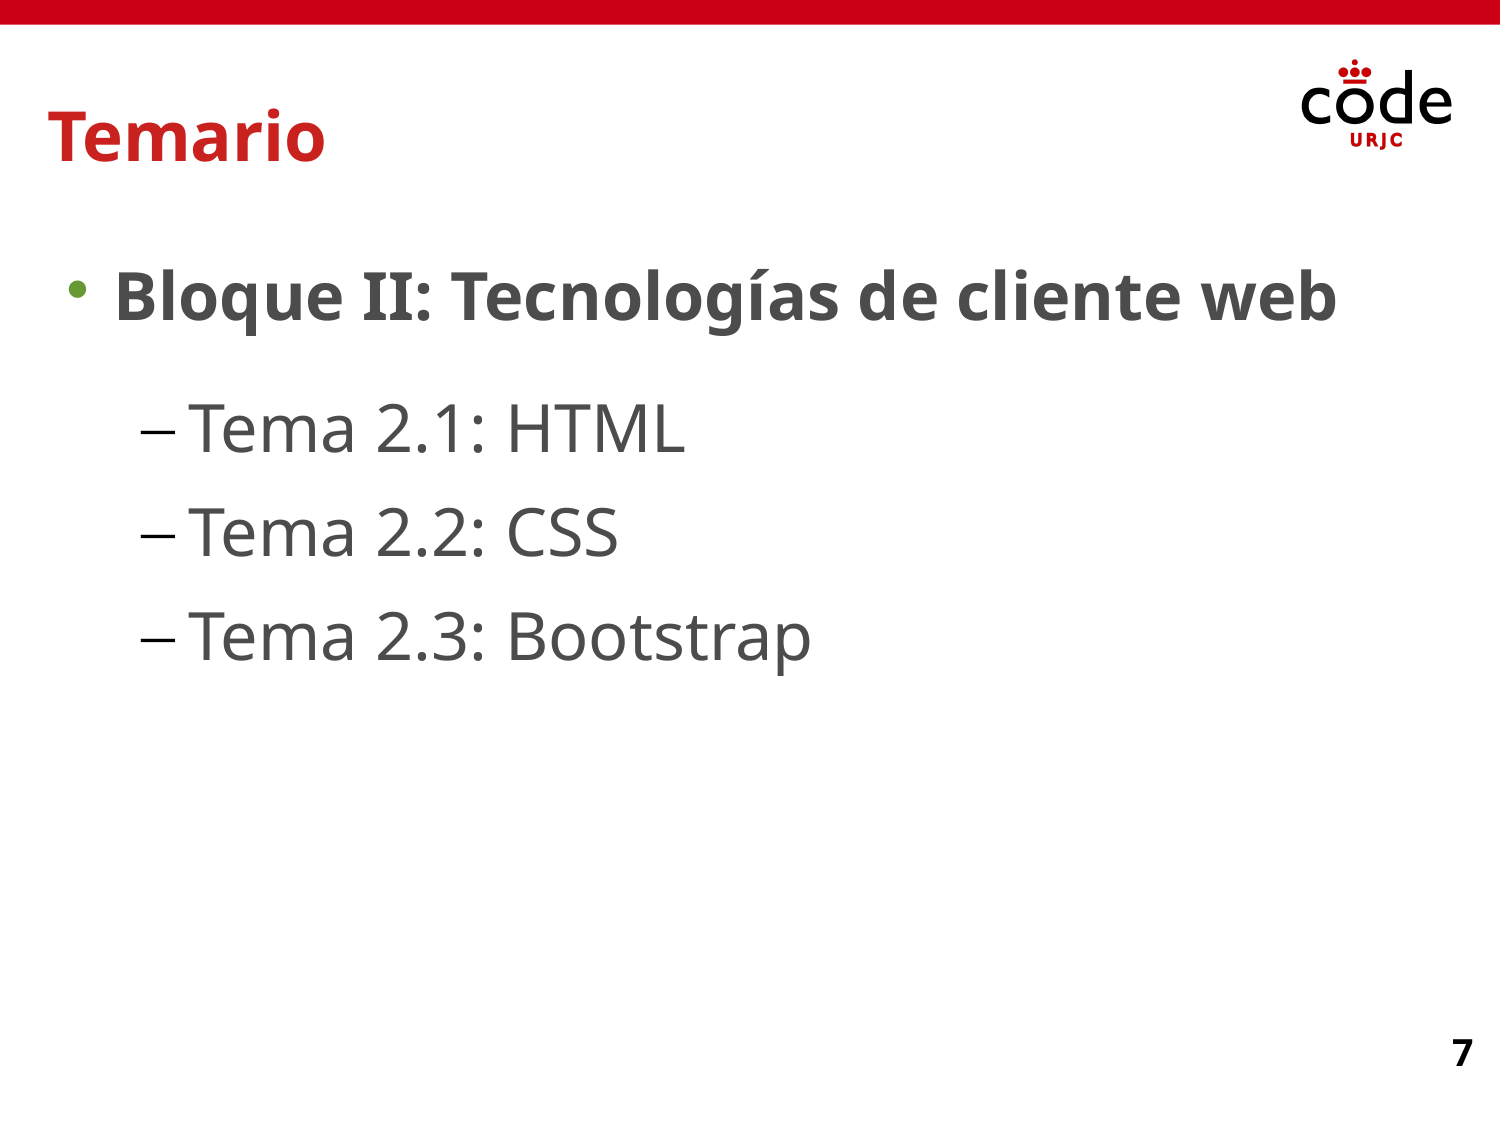

# Temario
Bloque II: Tecnologías de cliente web
Tema 2.1: HTML
Tema 2.2: CSS
Tema 2.3: Bootstrap
7